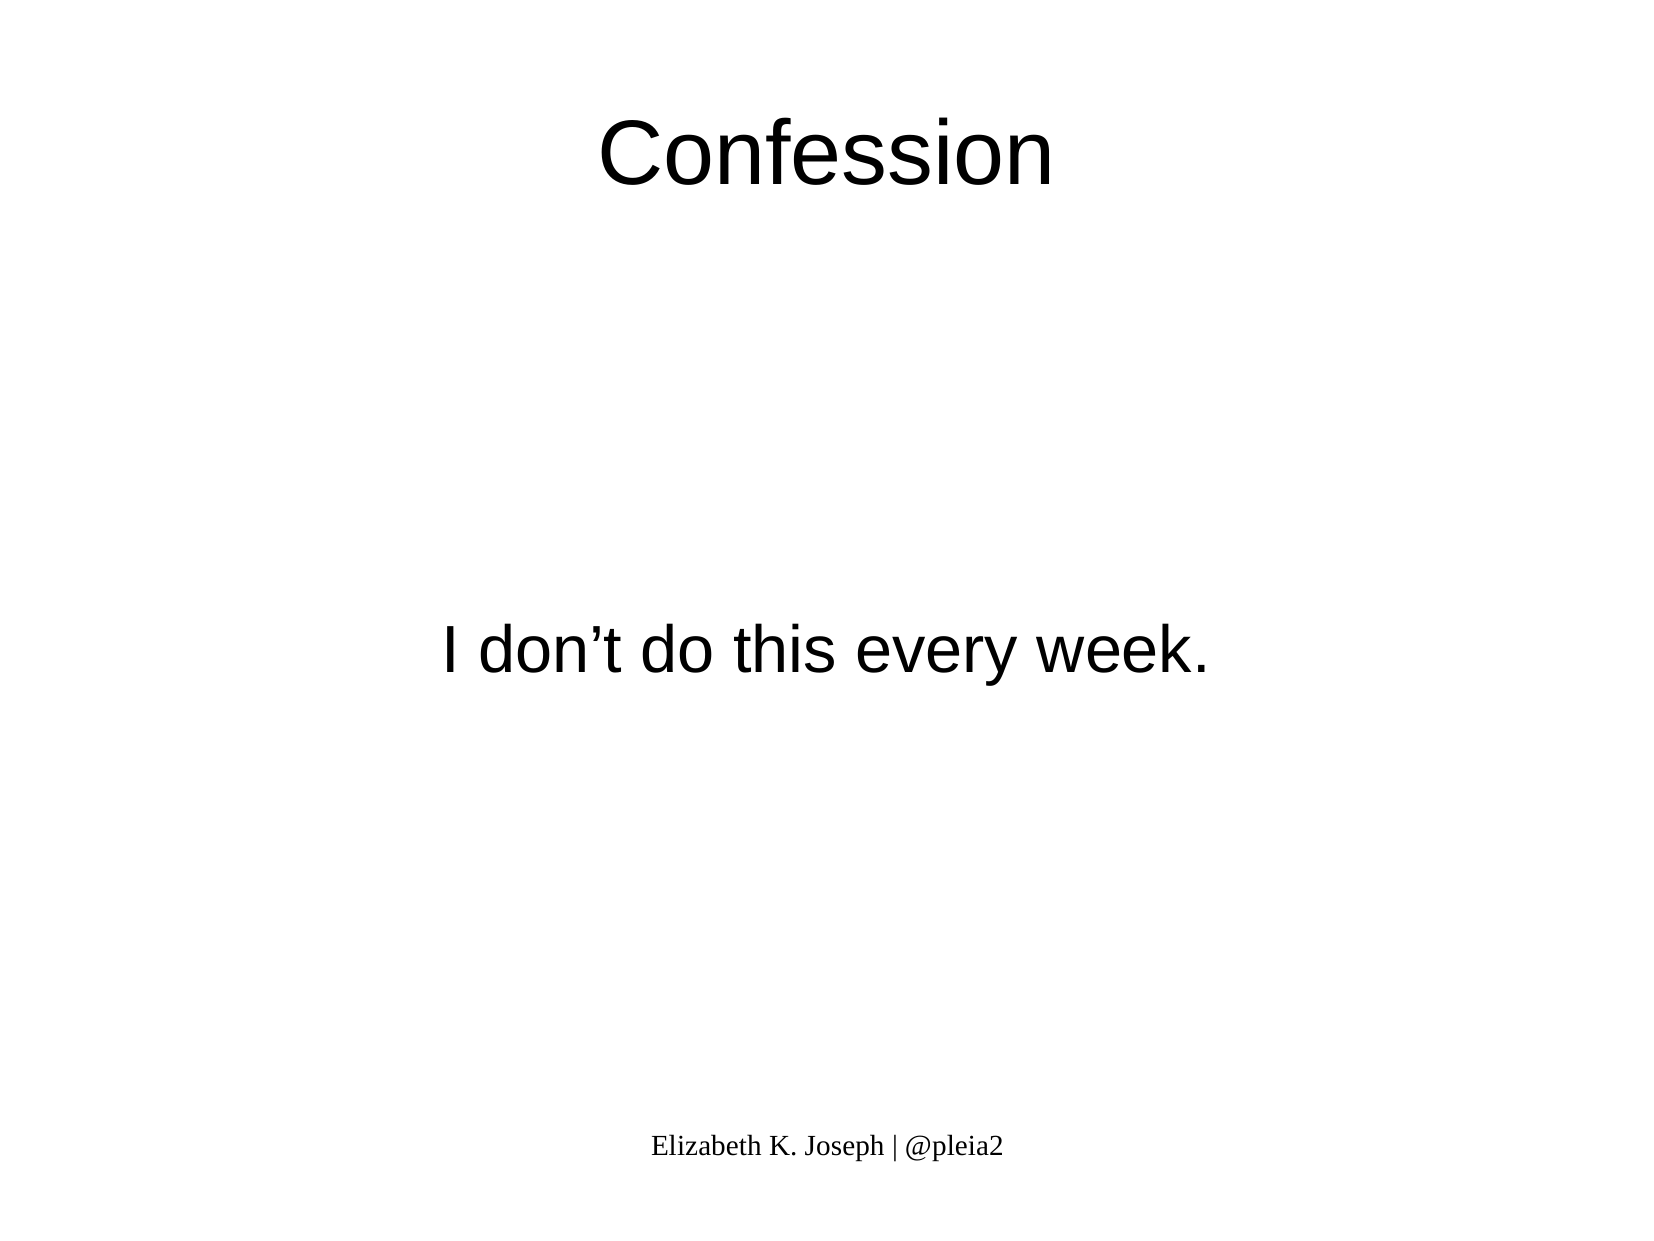

# Confession
I don’t do this every week.
Elizabeth K. Joseph | @pleia2